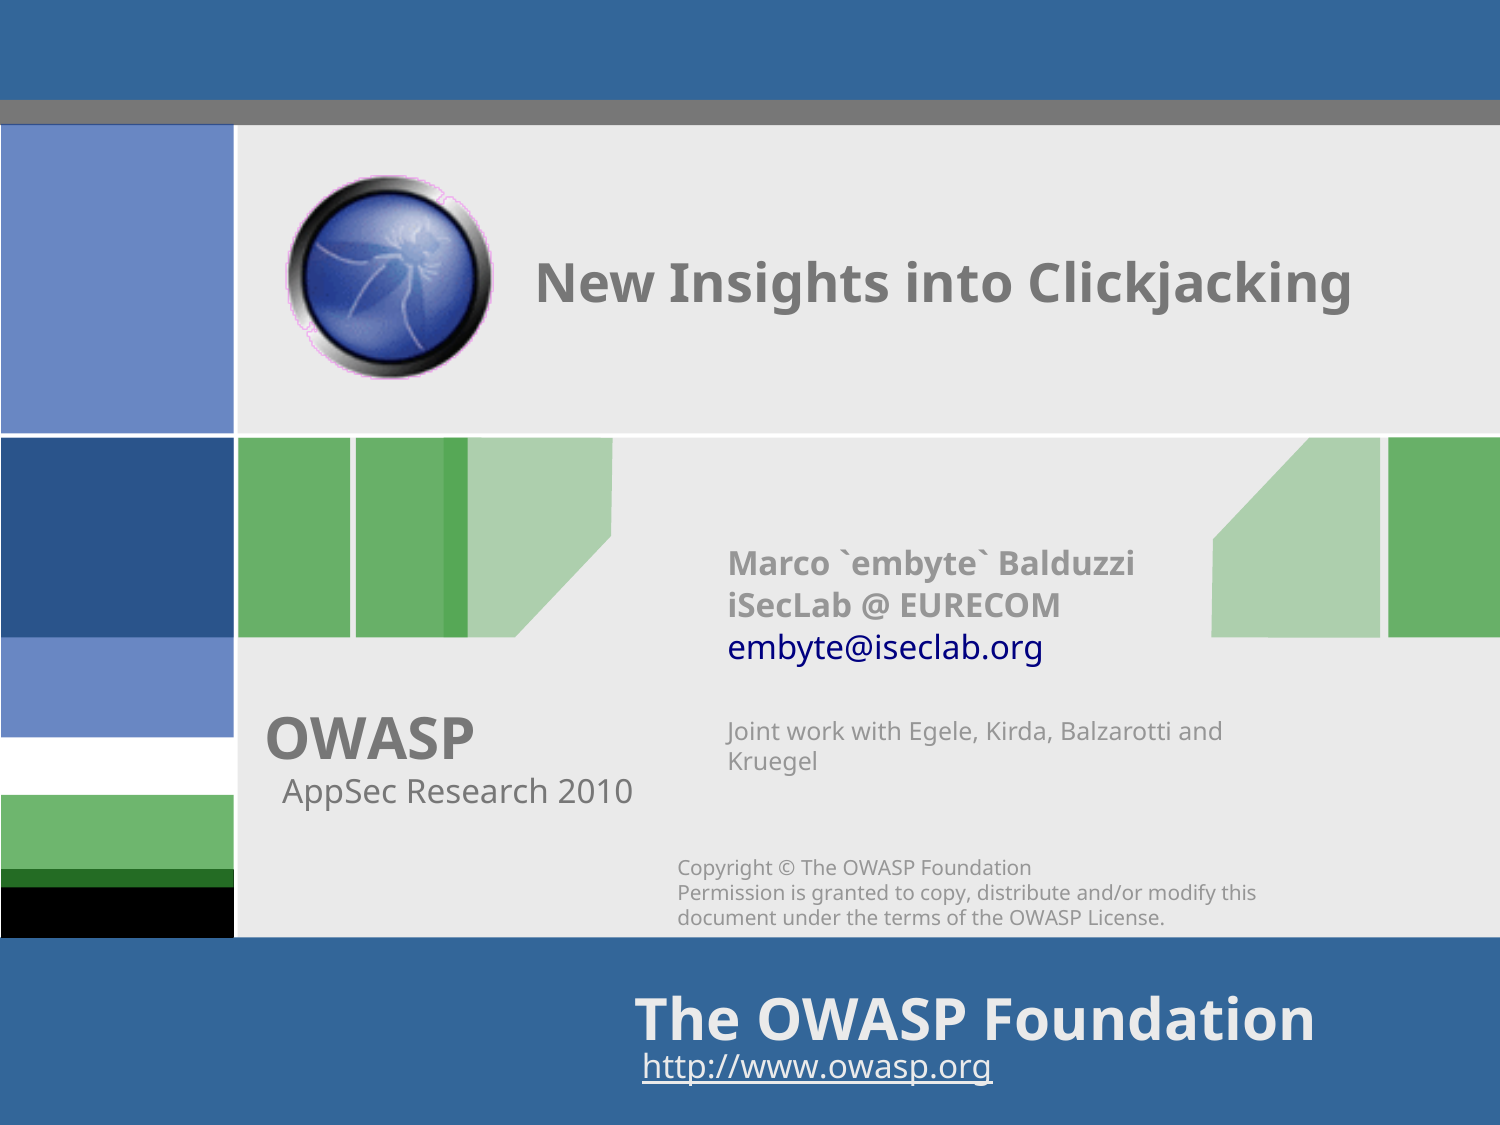

# New Insights into Clickjacking
Marco `embyte` Balduzzi
iSecLab @ EURECOM
embyte@iseclab.org
Joint work with Egele, Kirda, Balzarotti and Kruegel
AppSec Research 2010